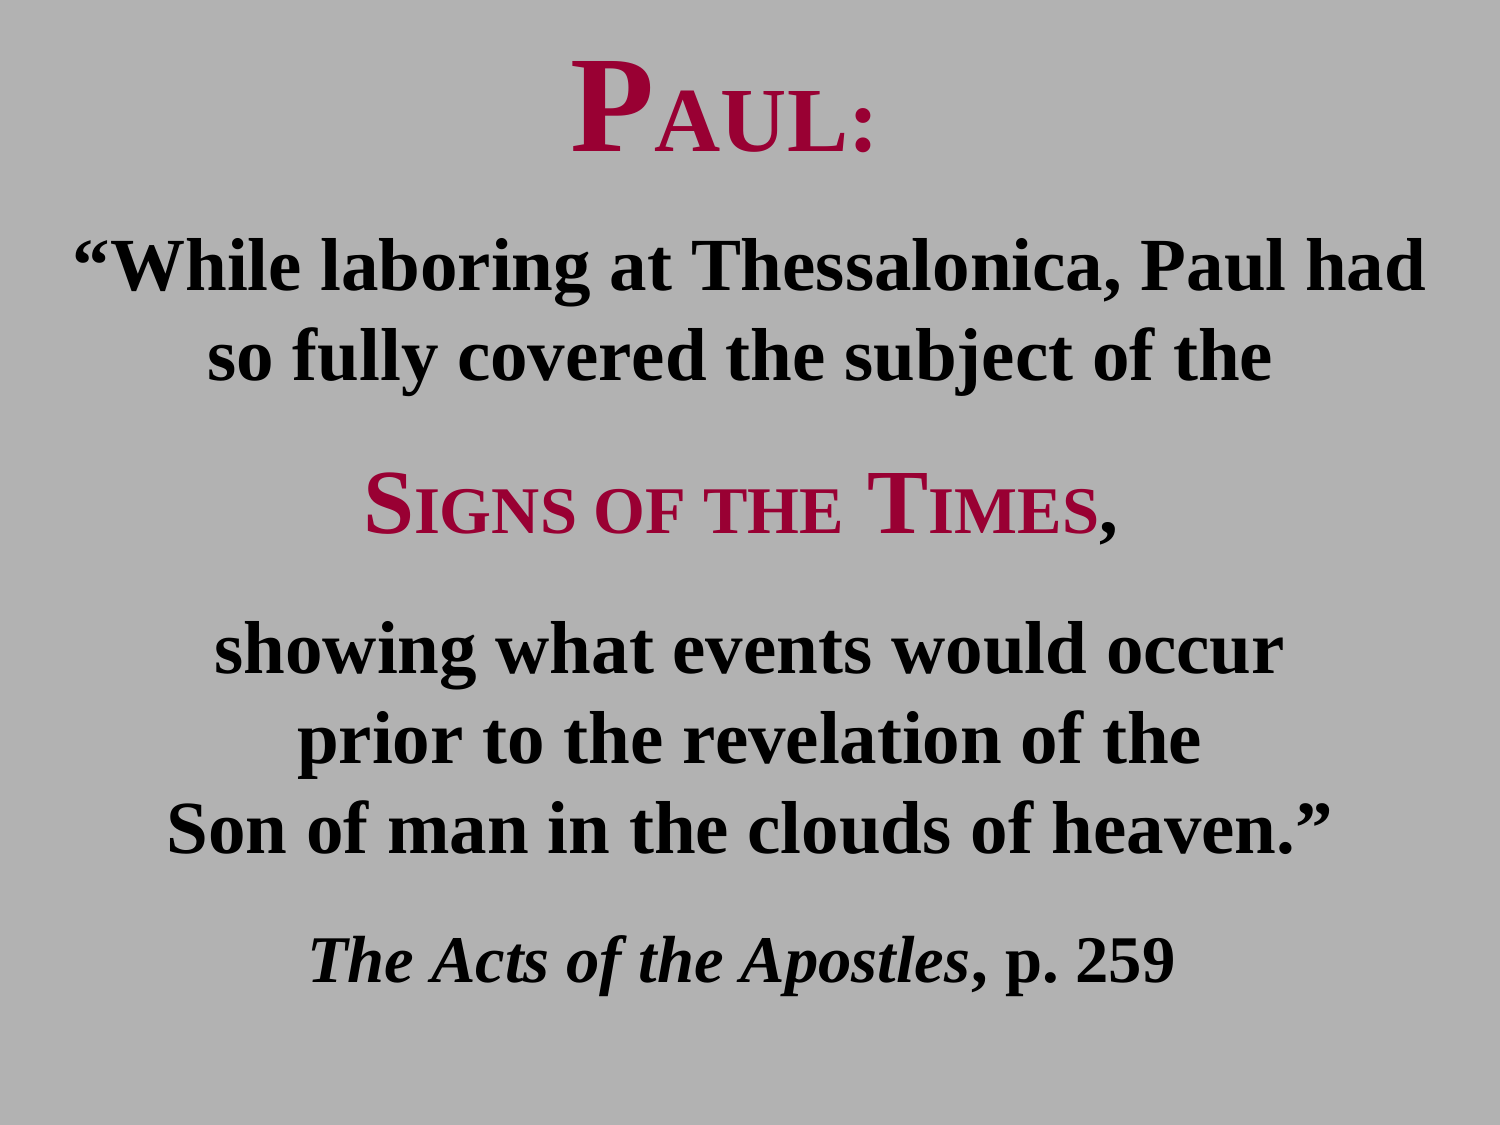

PAUL:
“While laboring at Thessalonica, Paul had so fully covered the subject of the
SIGNS OF THE TIMES,
showing what events would occur
prior to the revelation of the
Son of man in the clouds of heaven.”
The Acts of the Apostles, p. 259